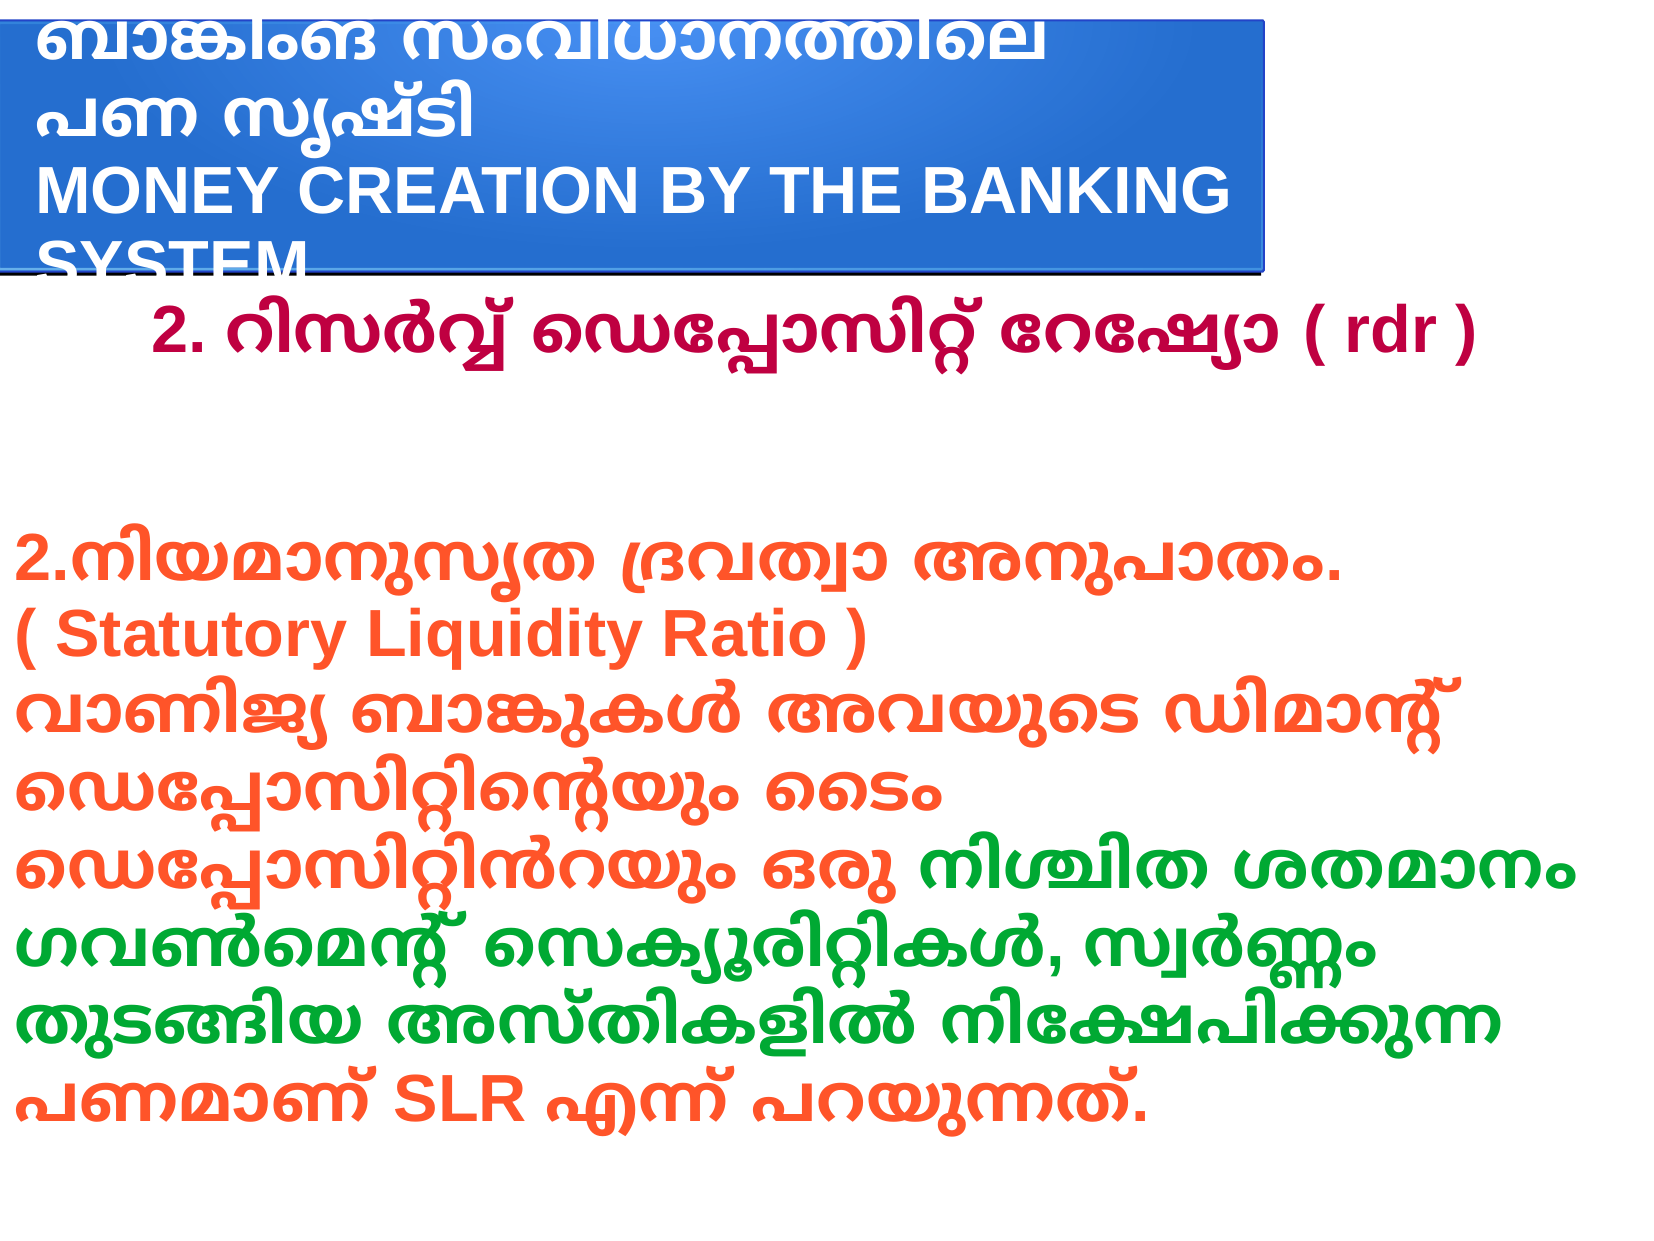

# ബാങ്കിംങ് സംവിധാനത്തിലെ പണ സൃഷ്ടി MONEY CREATION BY THE BANKING SYSTEM
2. റിസർവ്വ് ഡെപ്പോസിറ്റ് റേഷ്യോ ( rdr )
2.നിയമാനുസൃത ദ്രവത്വാ അനുപാതം. ( Statutory Liquidity Ratio )
വാണിജ്യ ബാങ്കുകൾ അവയുടെ ഡിമാന്റ് ഡെപ്പോസിറ്റിന്റെയും ടൈം ഡെപ്പോസിറ്റിൻറയും ഒരു നിശ്ചിത ശതമാനം ഗവൺമെന്റ് സെക്യൂരിറ്റികൾ, സ്വർണ്ണം തുടങ്ങിയ അസ്തികളിൽ നിക്ഷേപിക്കുന്ന പണമാണ് SLR എന്ന് പറയുന്നത്.